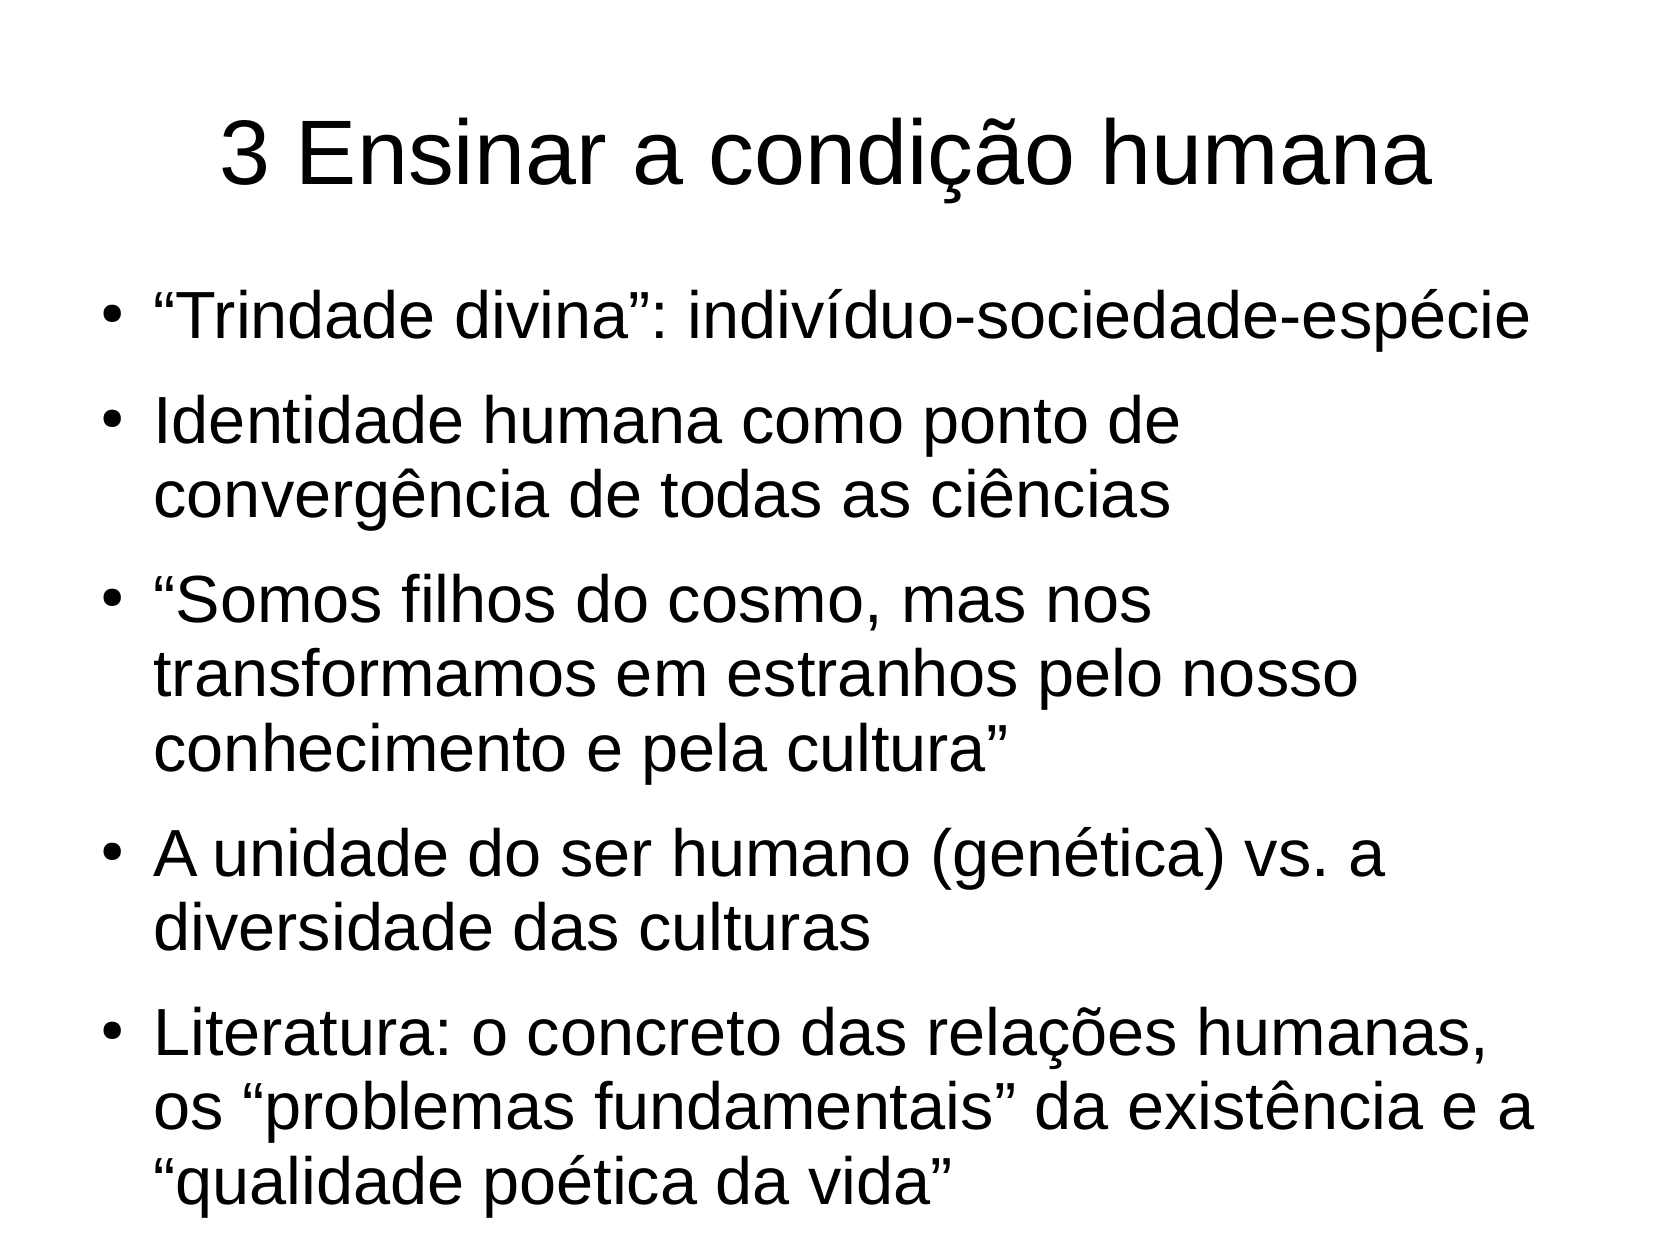

# 3 Ensinar a condição humana
“Trindade divina”: indivíduo-sociedade-espécie
Identidade humana como ponto de convergência de todas as ciências
“Somos filhos do cosmo, mas nos transformamos em estranhos pelo nosso conhecimento e pela cultura”
A unidade do ser humano (genética) vs. a diversidade das culturas
Literatura: o concreto das relações humanas, os “problemas fundamentais” da existência e a “qualidade poética da vida”